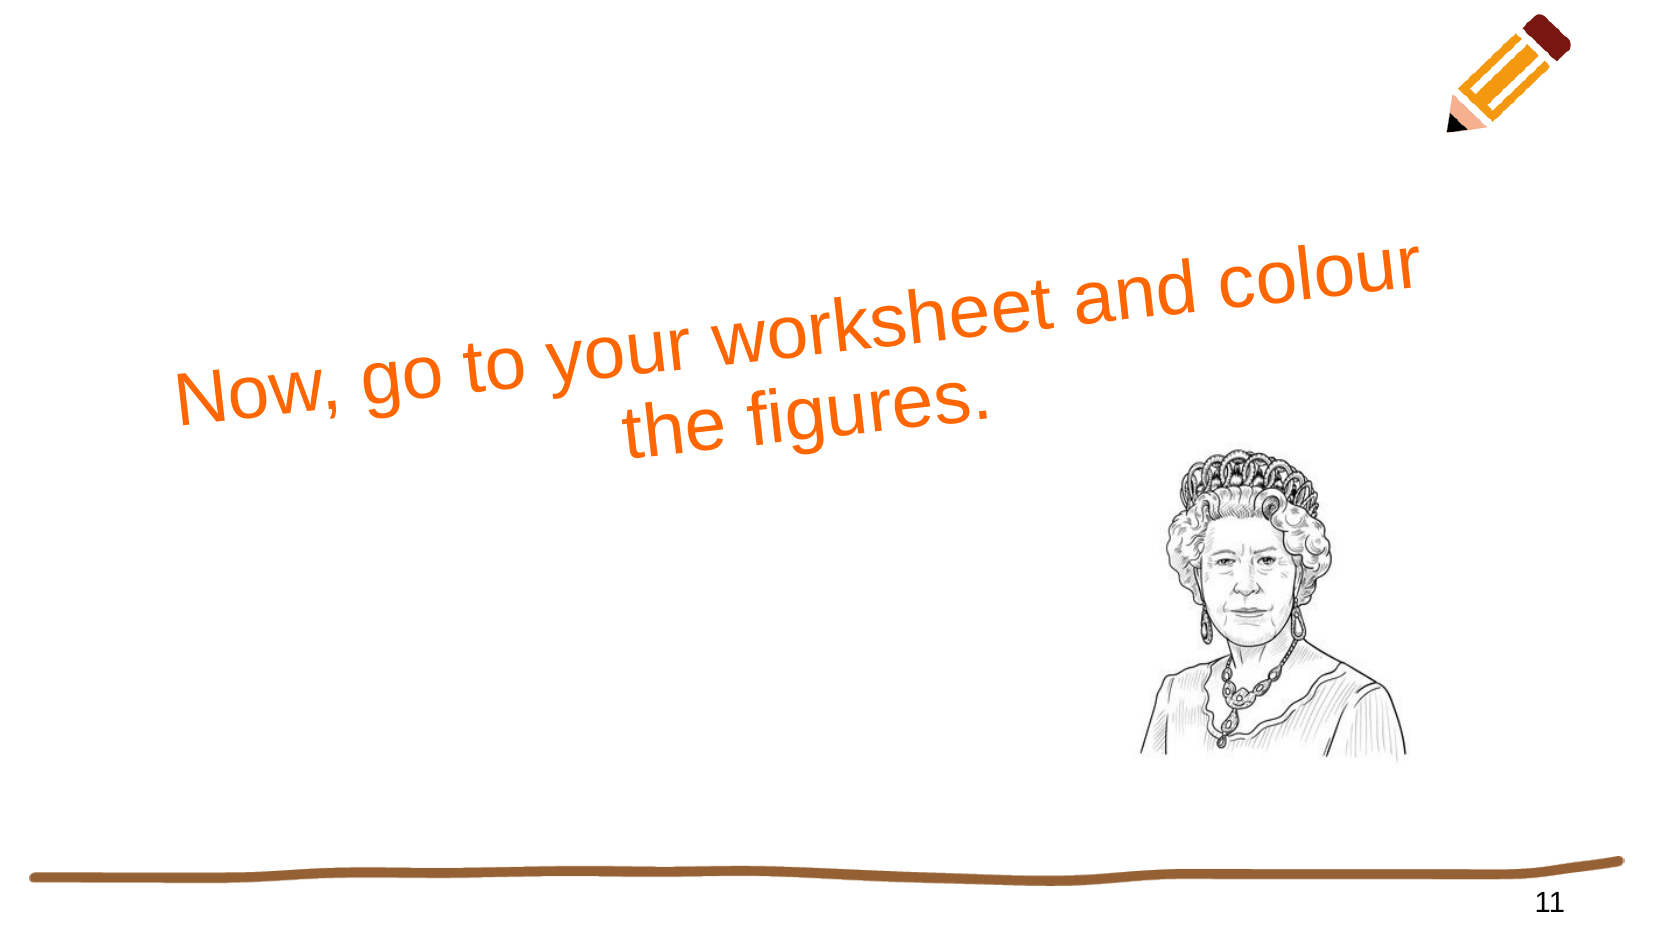

# Now, go to your worksheet and colour the figures.
11